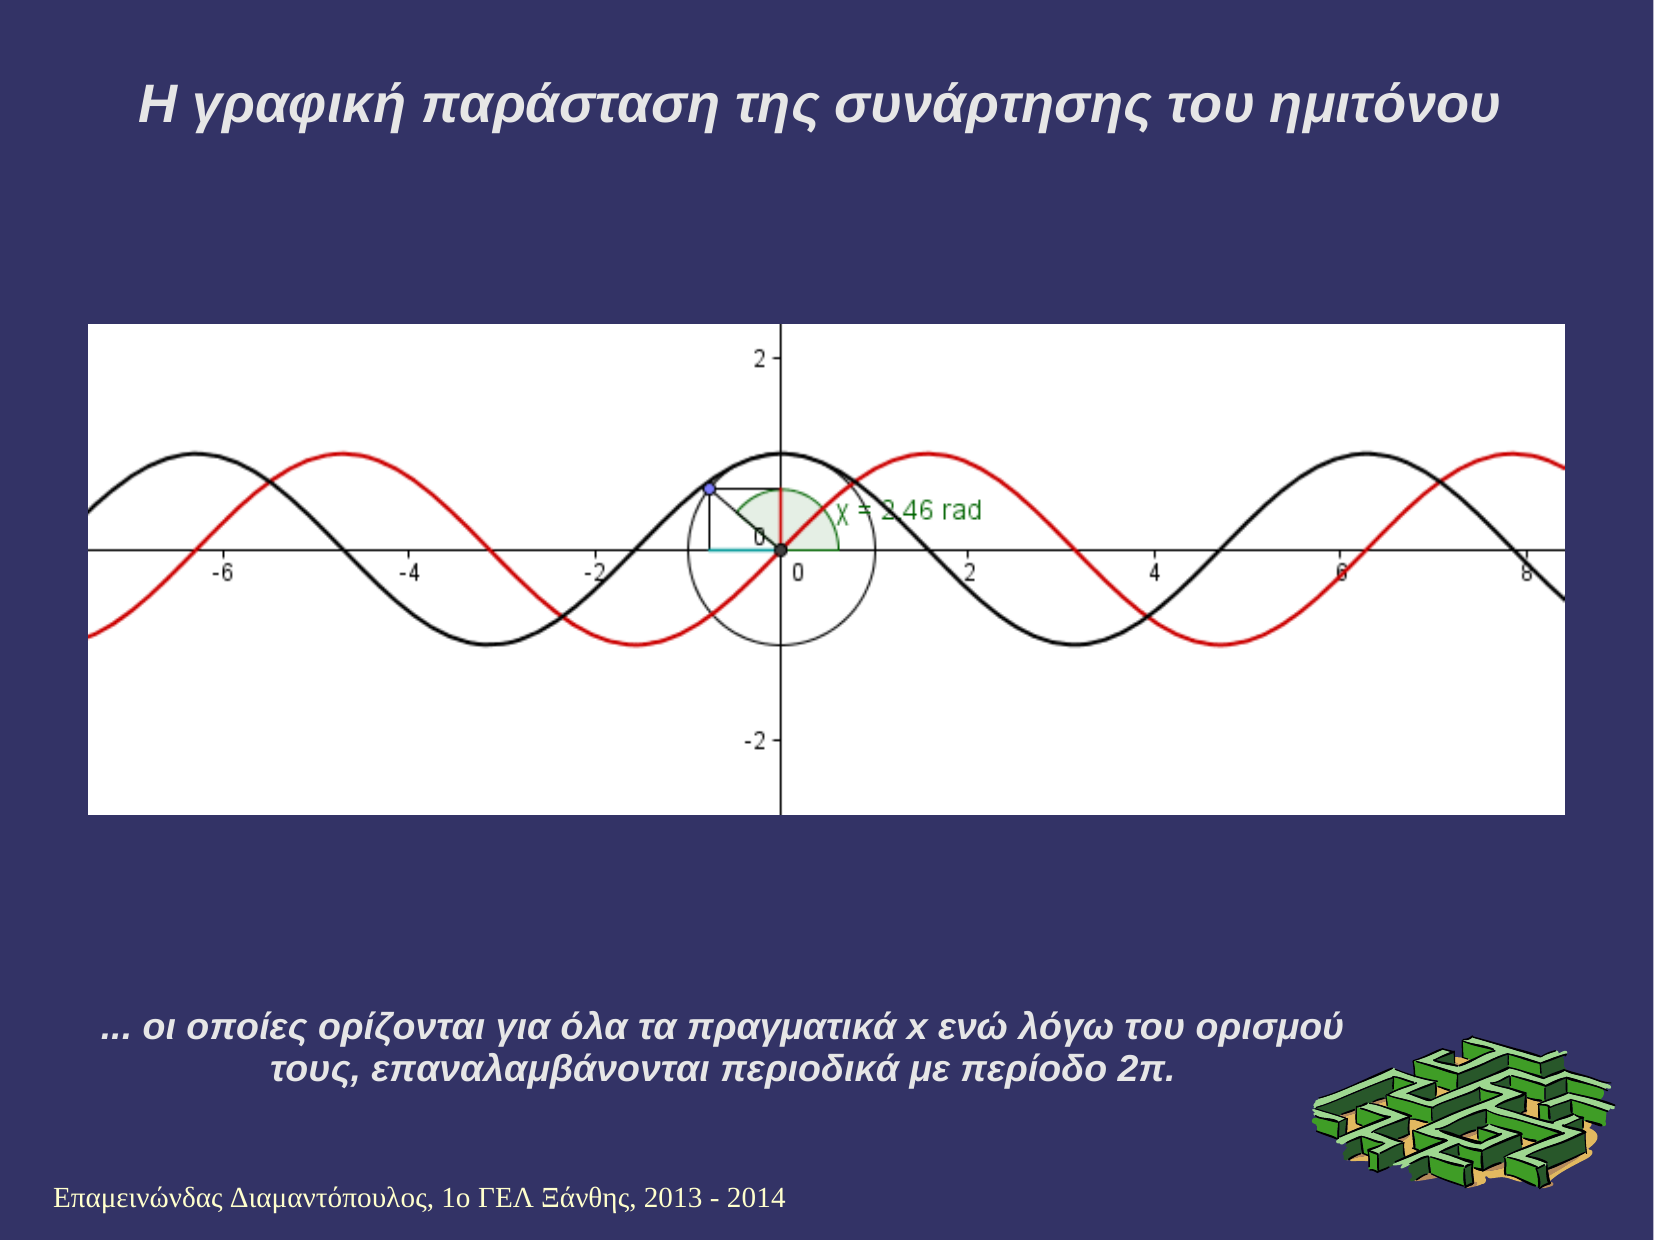

# Η γραφική παράσταση της συνάρτησης του ημιτόνου
... οι οποίες ορίζονται για όλα τα πραγματικά x ενώ λόγω του ορισμού τους, επαναλαμβάνονται περιοδικά με περίοδο 2π.